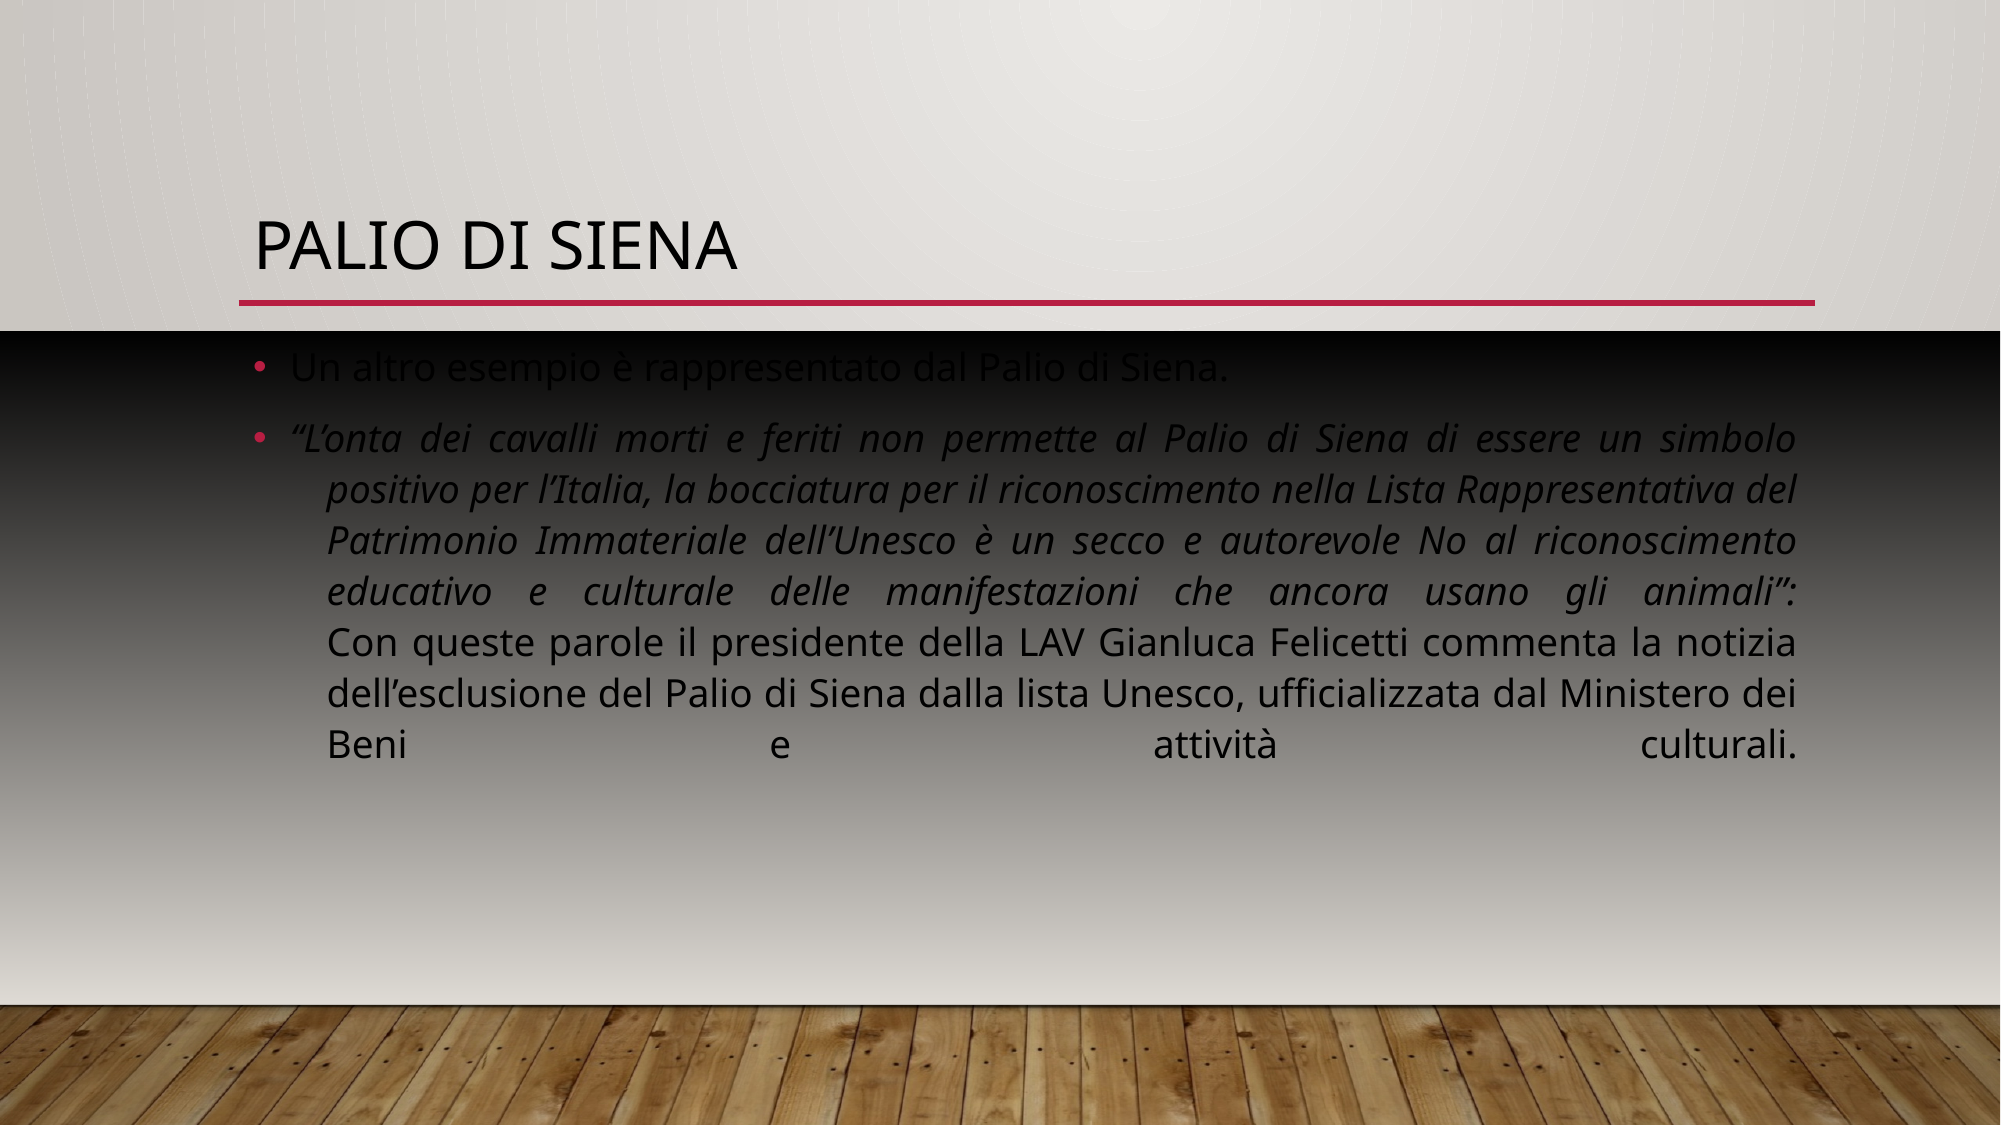

# Palio di siena
Un altro esempio è rappresentato dal Palio di Siena.
“L’onta dei cavalli morti e feriti non permette al Palio di Siena di essere un simbolo positivo per l’Italia, la bocciatura per il riconoscimento nella Lista Rappresentativa del Patrimonio Immateriale dell’Unesco è un secco e autorevole No al riconoscimento educativo e culturale delle manifestazioni che ancora usano gli animali”:
Con queste parole il presidente della LAV Gianluca Felicetti commenta la notizia dell’esclusione del Palio di Siena dalla lista Unesco, ufficializzata dal Ministero dei Beni e attività culturali.